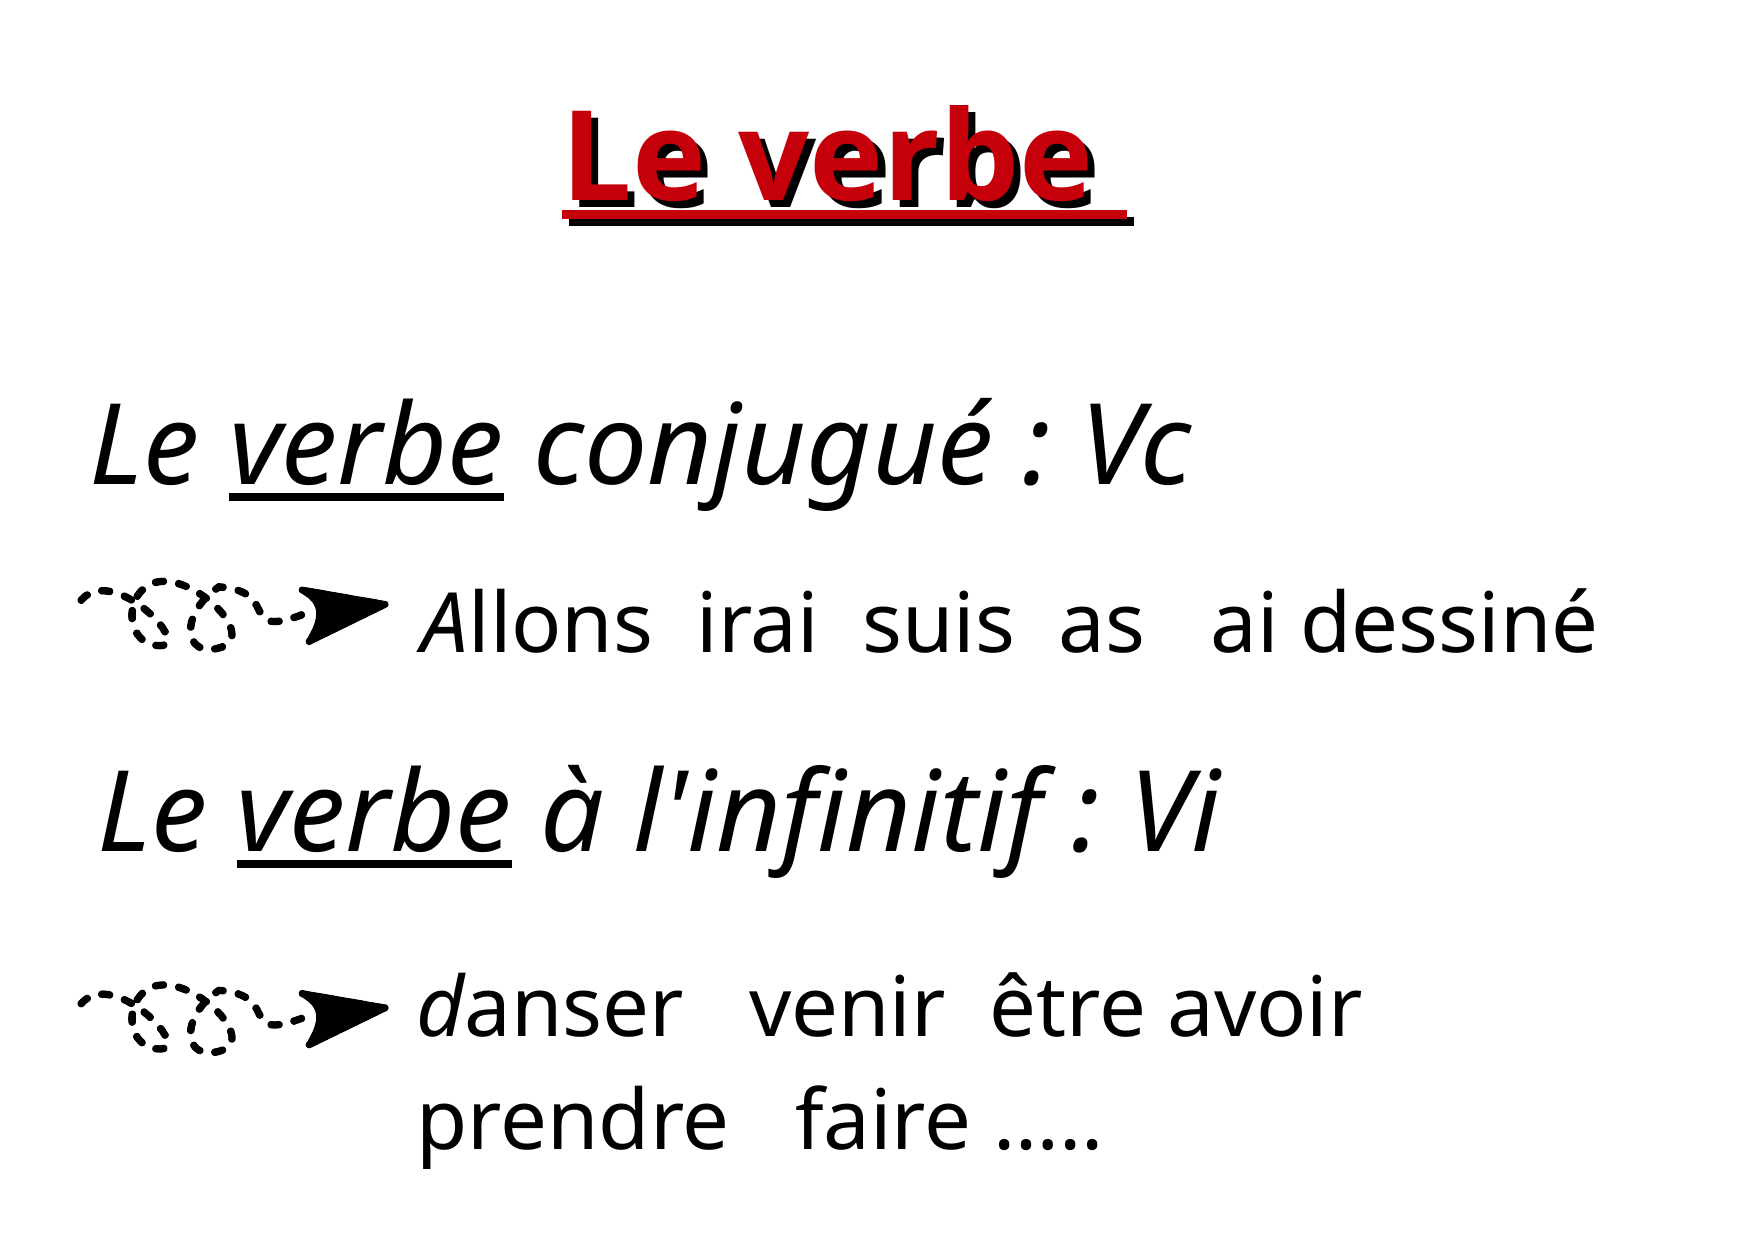

Le verbe
Le verbe conjugué : Vc
 Allons irai suis as ai dessiné
Le verbe à l'infinitif : Vi
 danser venir être avoir
 prendre faire …..